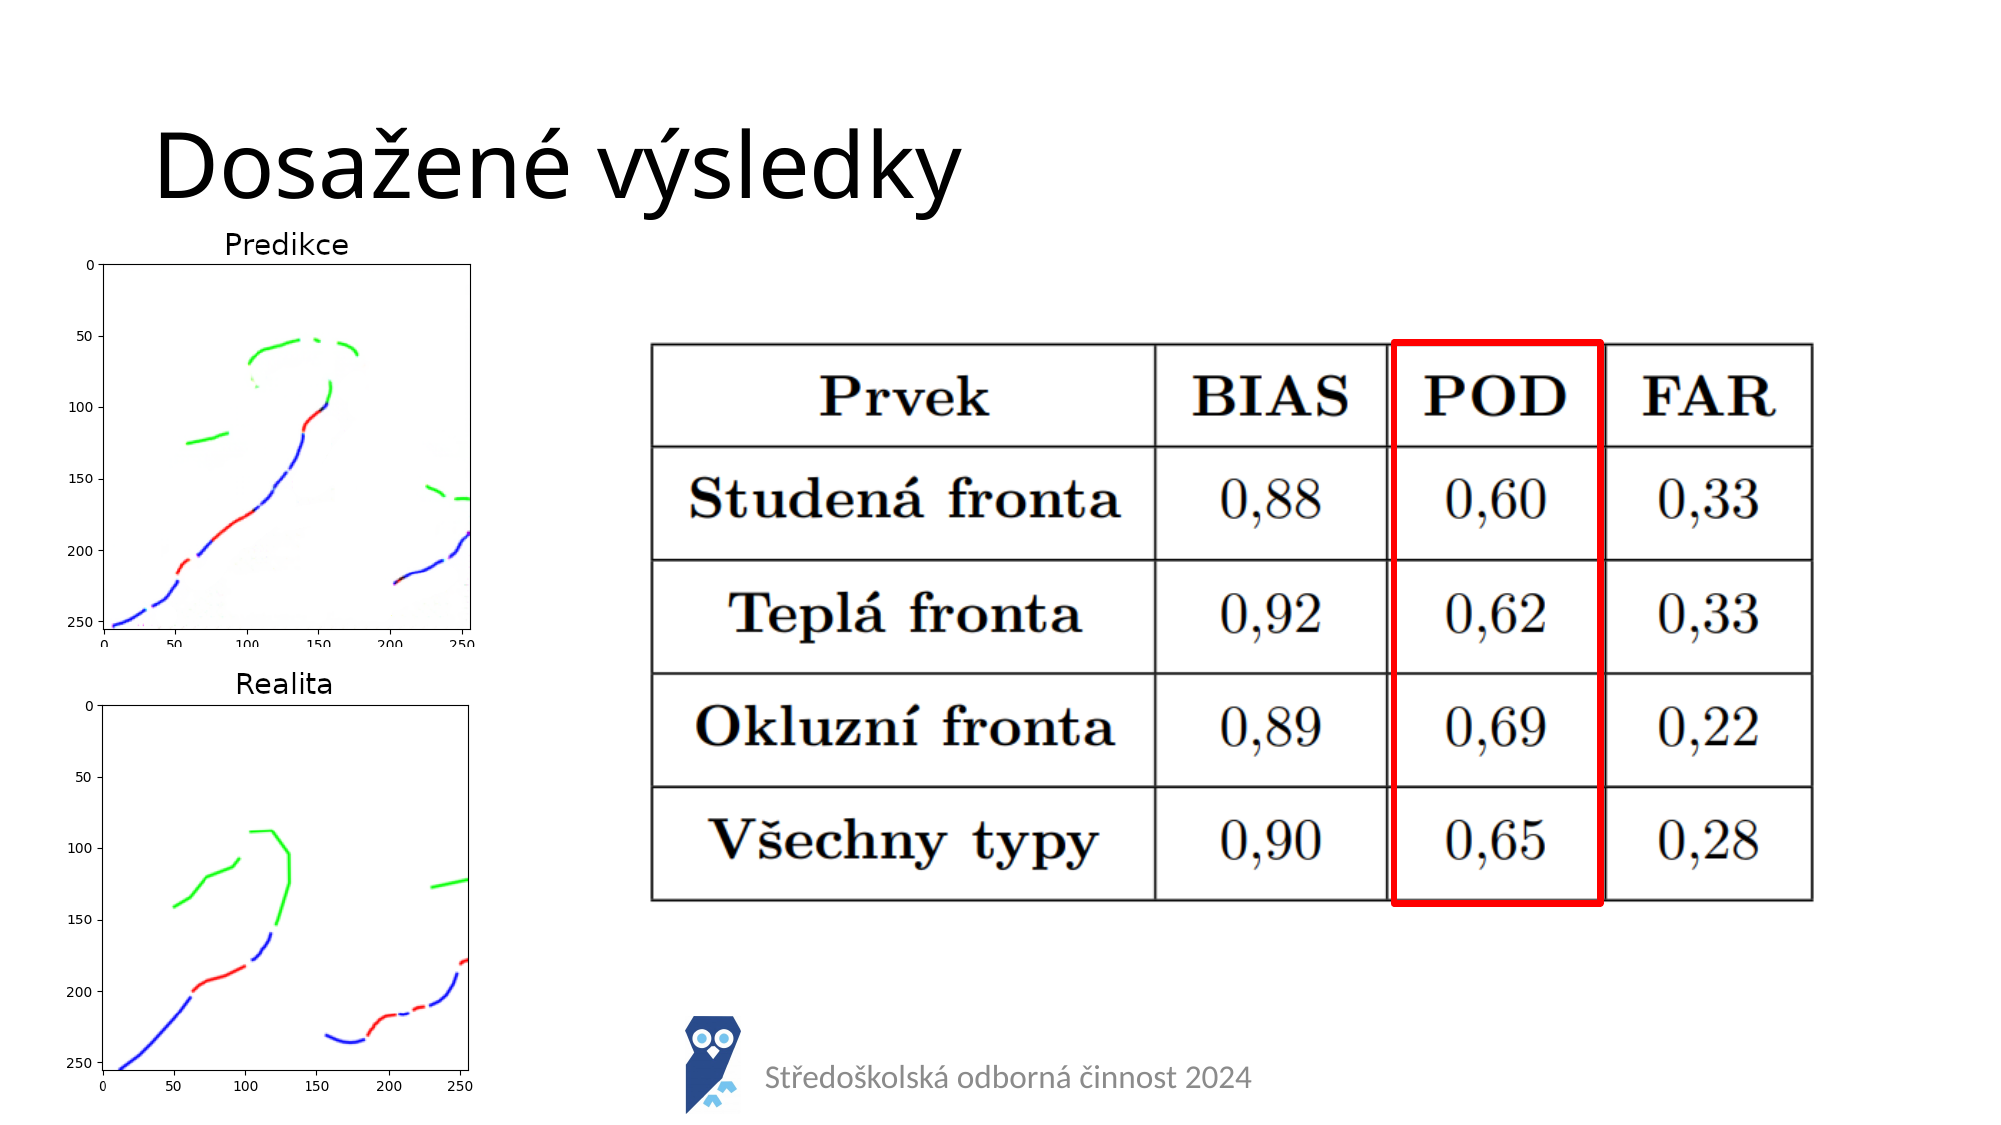

# Dosažené výsledky
Středoškolská odborná činnost 2024